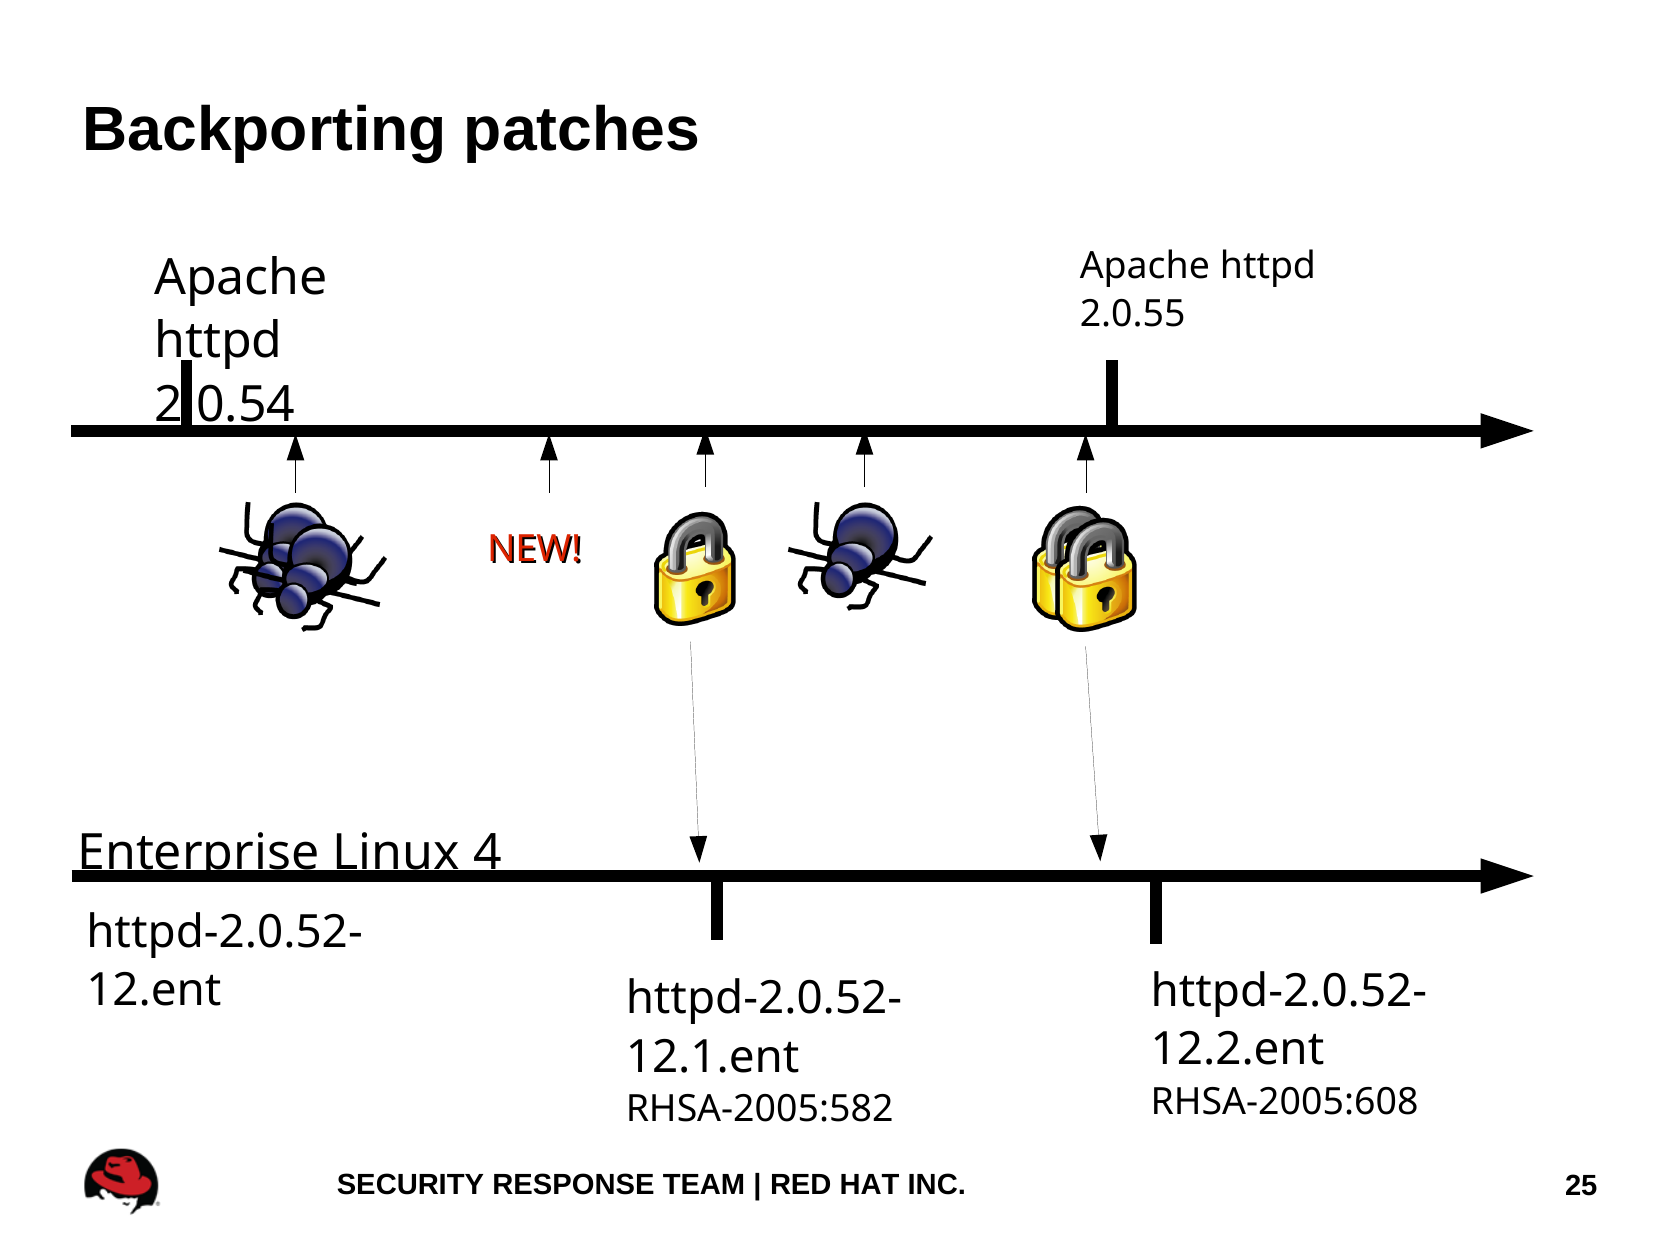

# Backporting patches
Apache httpd
2.0.55
Apache httpd
2.0.54
NEW!
httpd-2.0.52-12.1.ent
RHSA-2005:582
httpd-2.0.52-12.2.ent
RHSA-2005:608
Enterprise Linux 4
httpd-2.0.52-12.ent